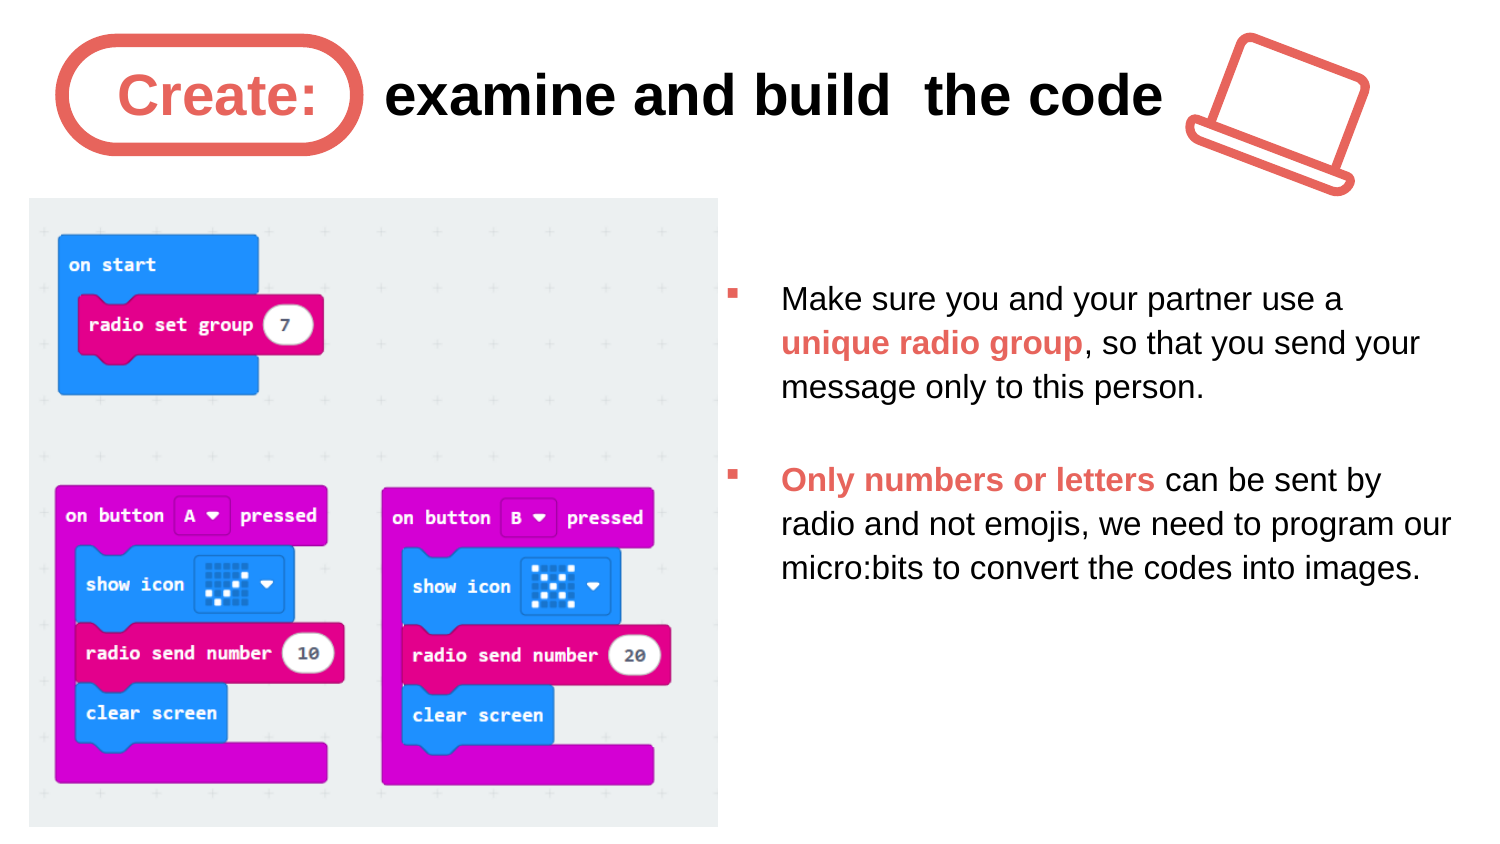

# Create: examine and build the code
Make sure you and your partner use a unique radio group, so that you send your message only to this person.
Only numbers or letters can be sent by radio and not emojis, we need to program our micro:bits to convert the codes into images.